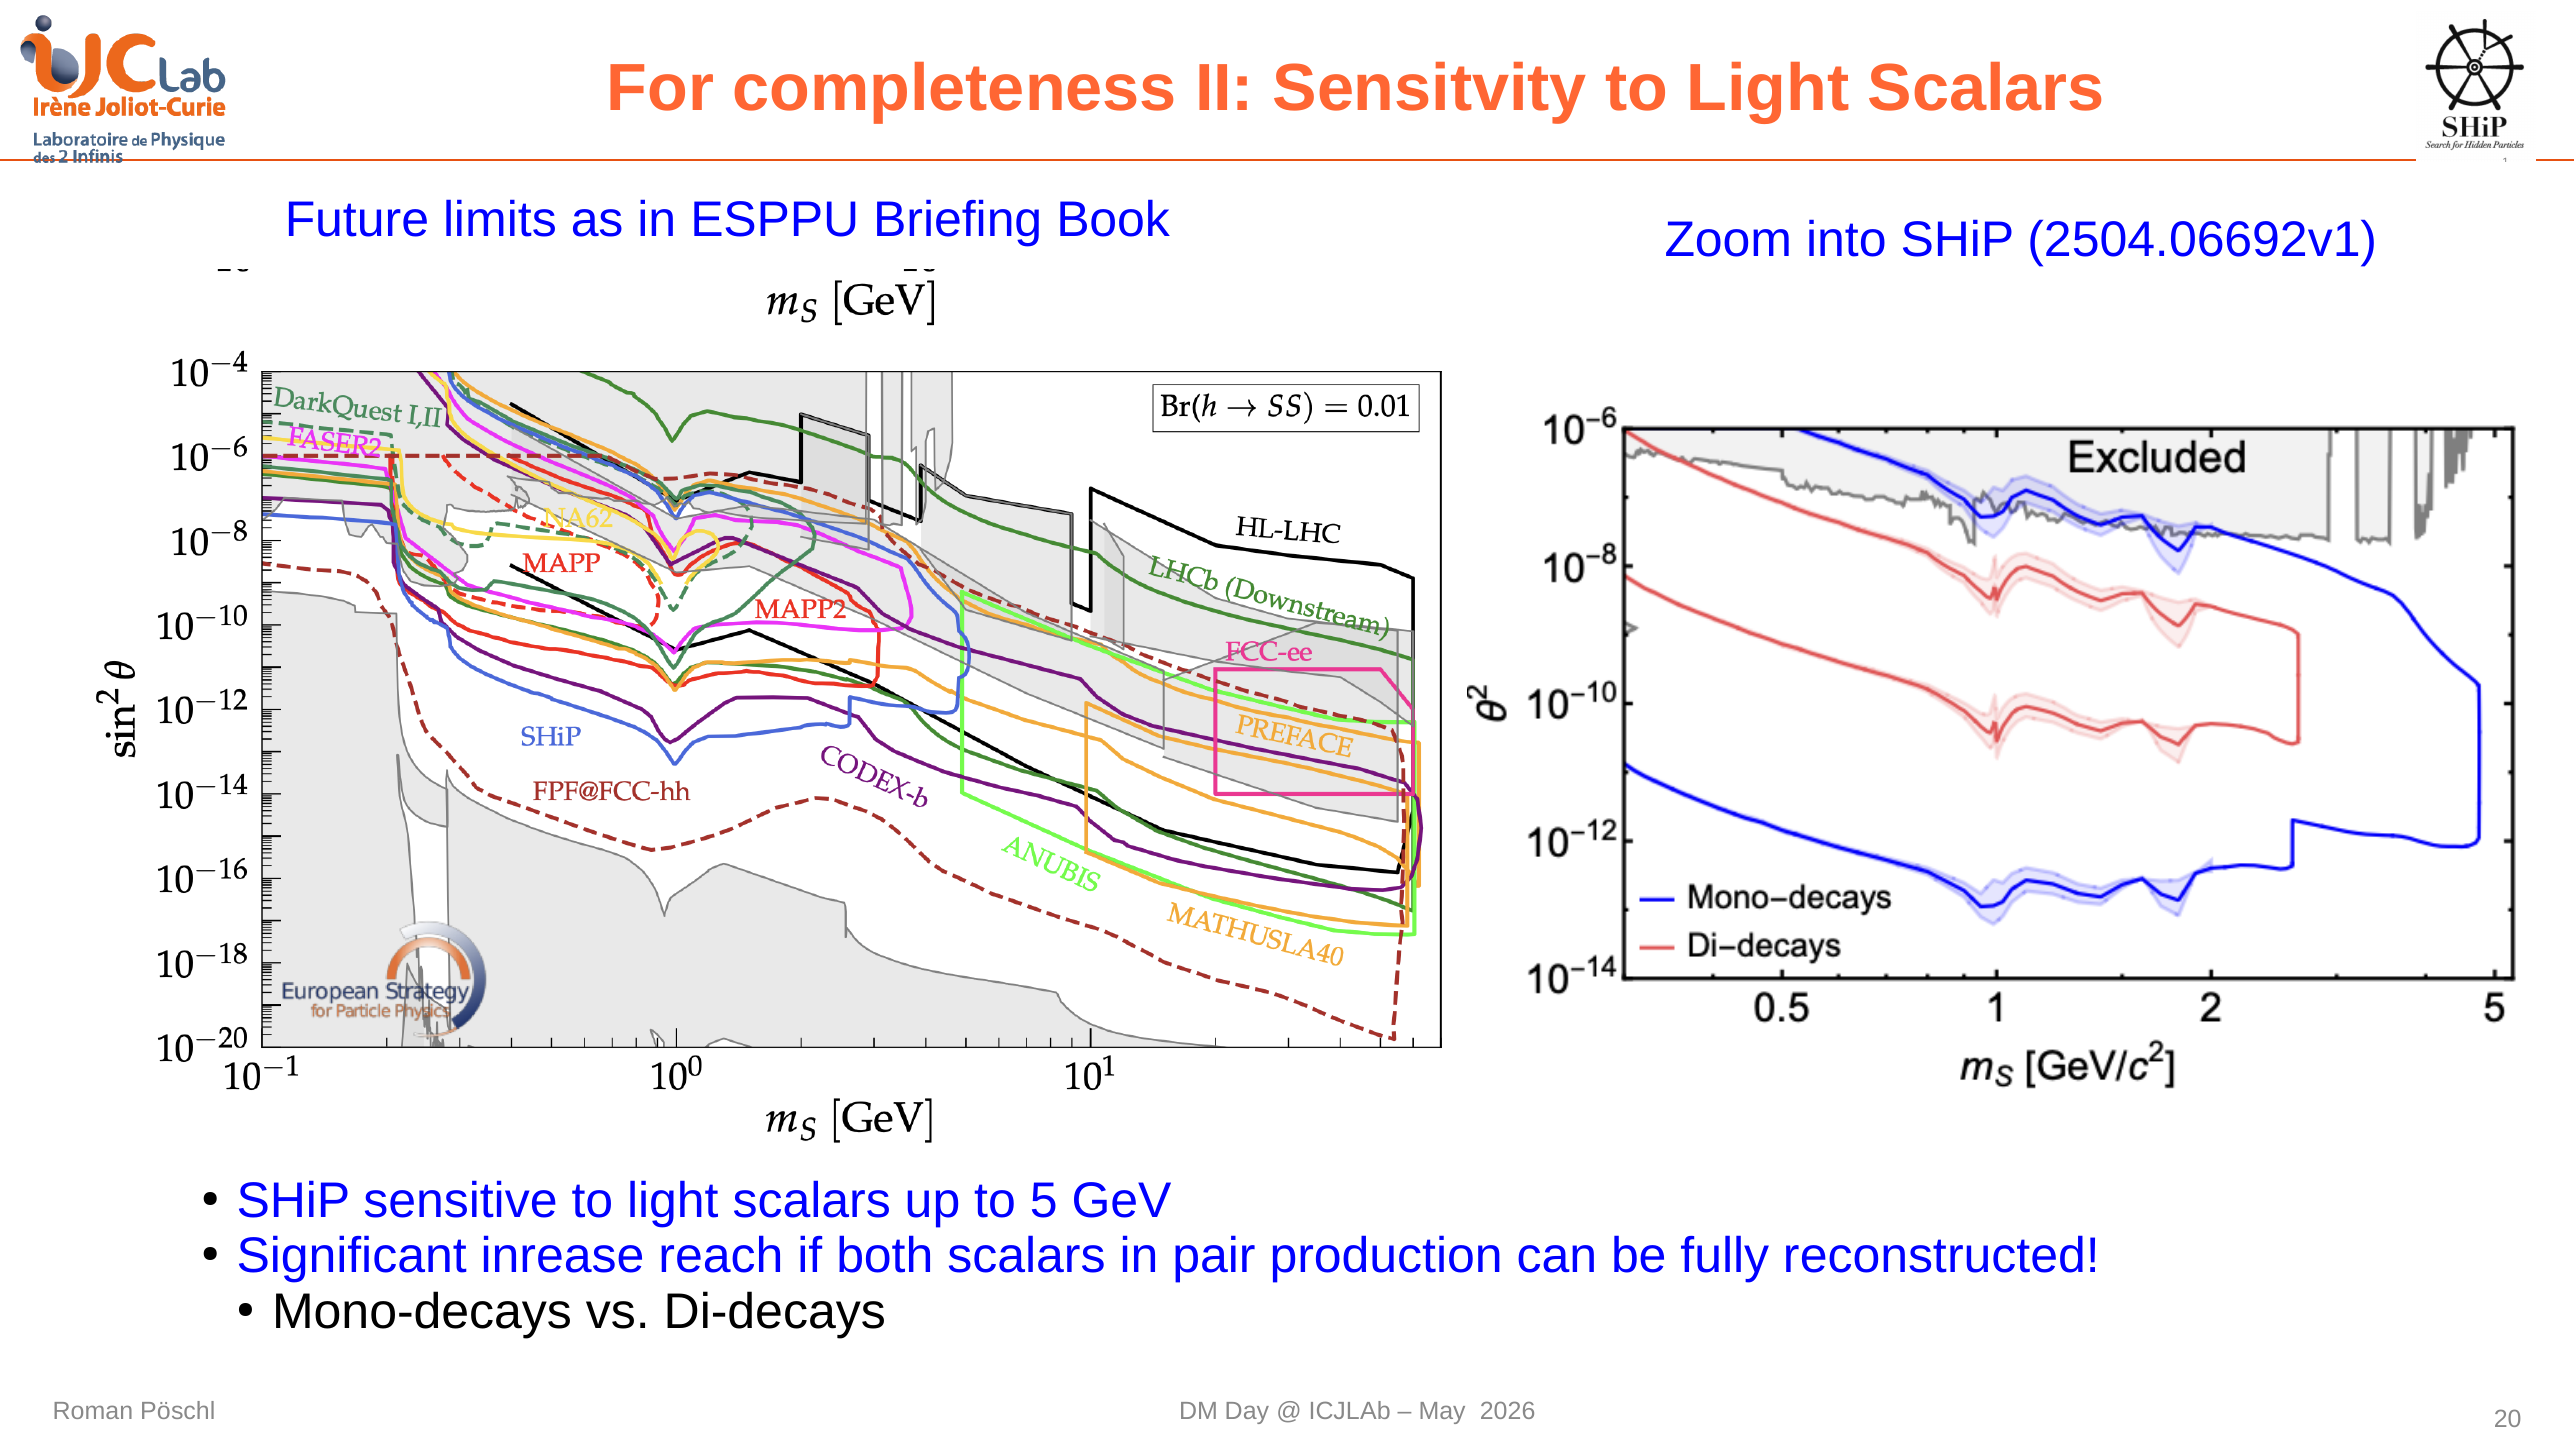

# For completeness II: Sensitvity to Light Scalars
Future limits as in ESPPU Briefing Book
Zoom into SHiP (2504.06692v1)
SHiP sensitive to light scalars up to 5 GeV
Significant inrease reach if both scalars in pair production can be fully reconstructed!
Mono-decays vs. Di-decays